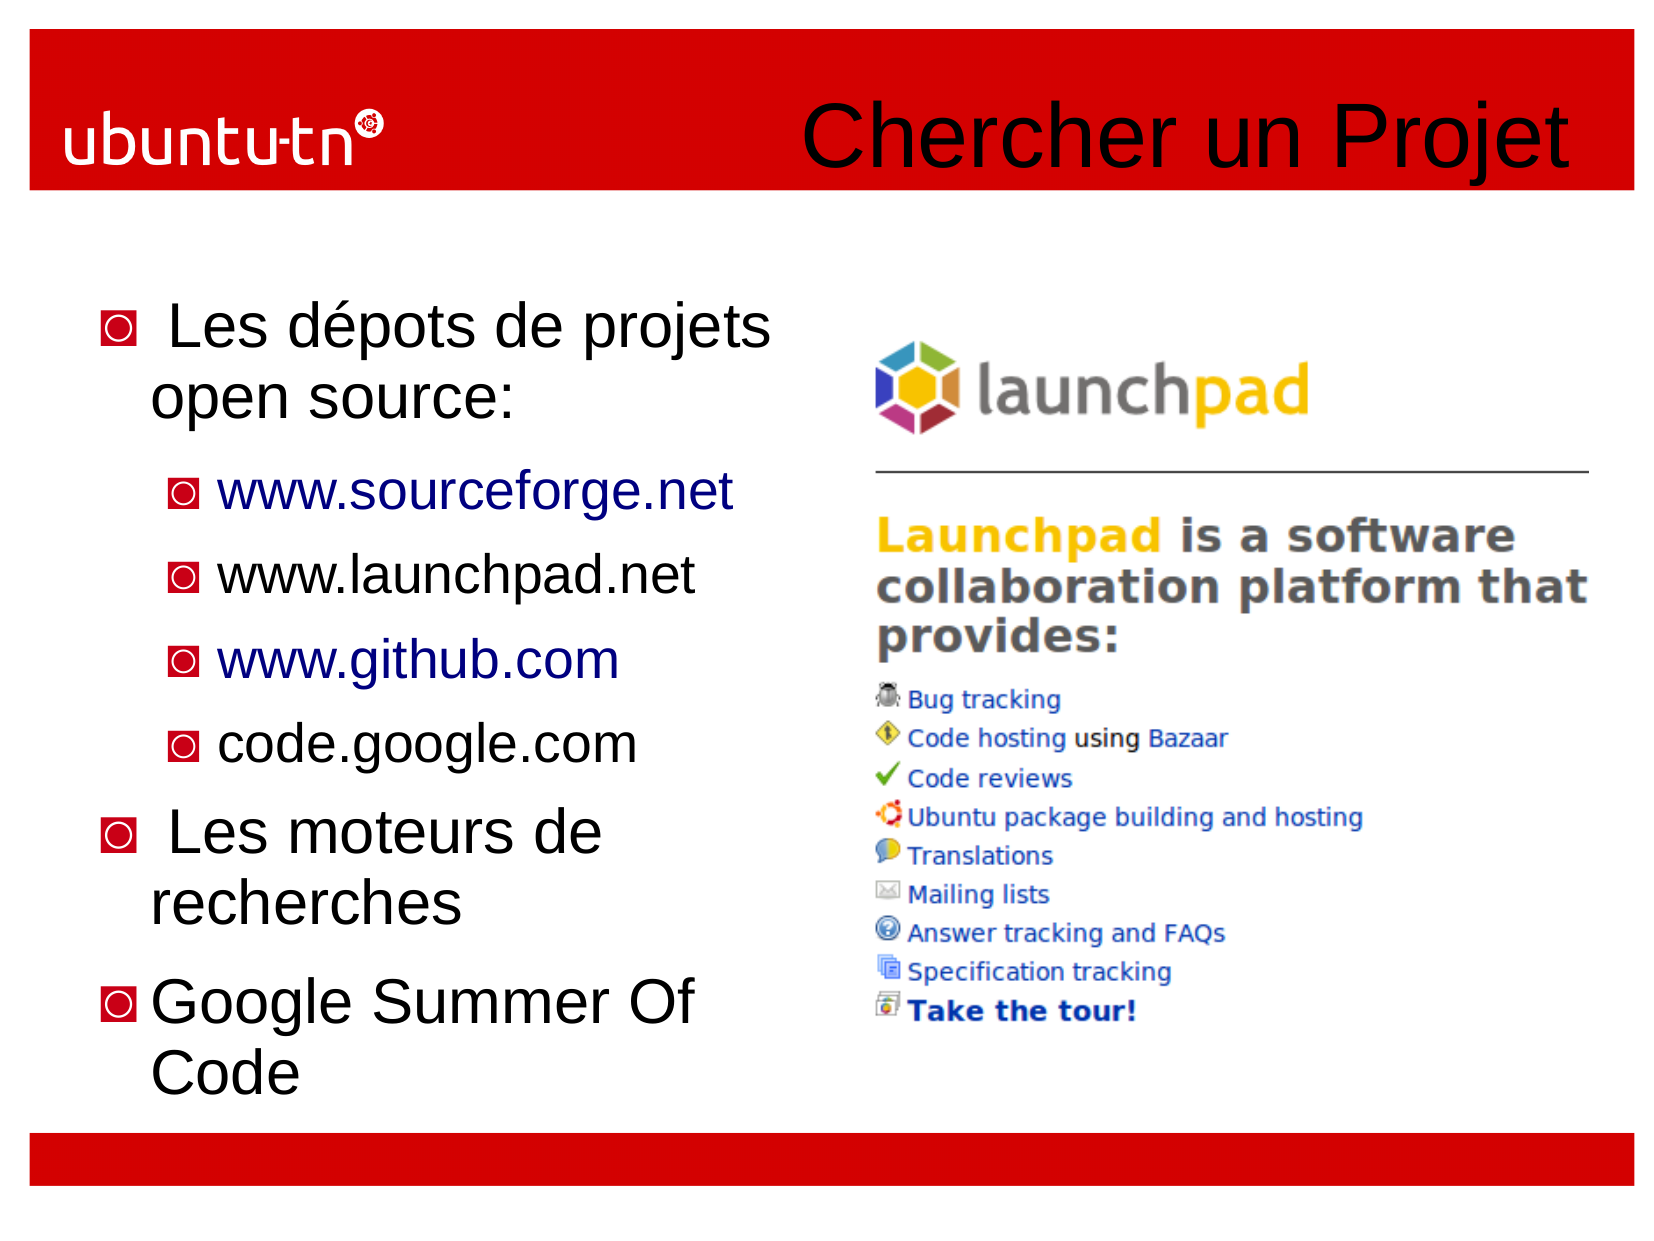

# Chercher un Projet
 Les dépots de projets open source:
www.sourceforge.net
www.launchpad.net
www.github.com
code.google.com
 Les moteurs de recherches
Google Summer Of Code